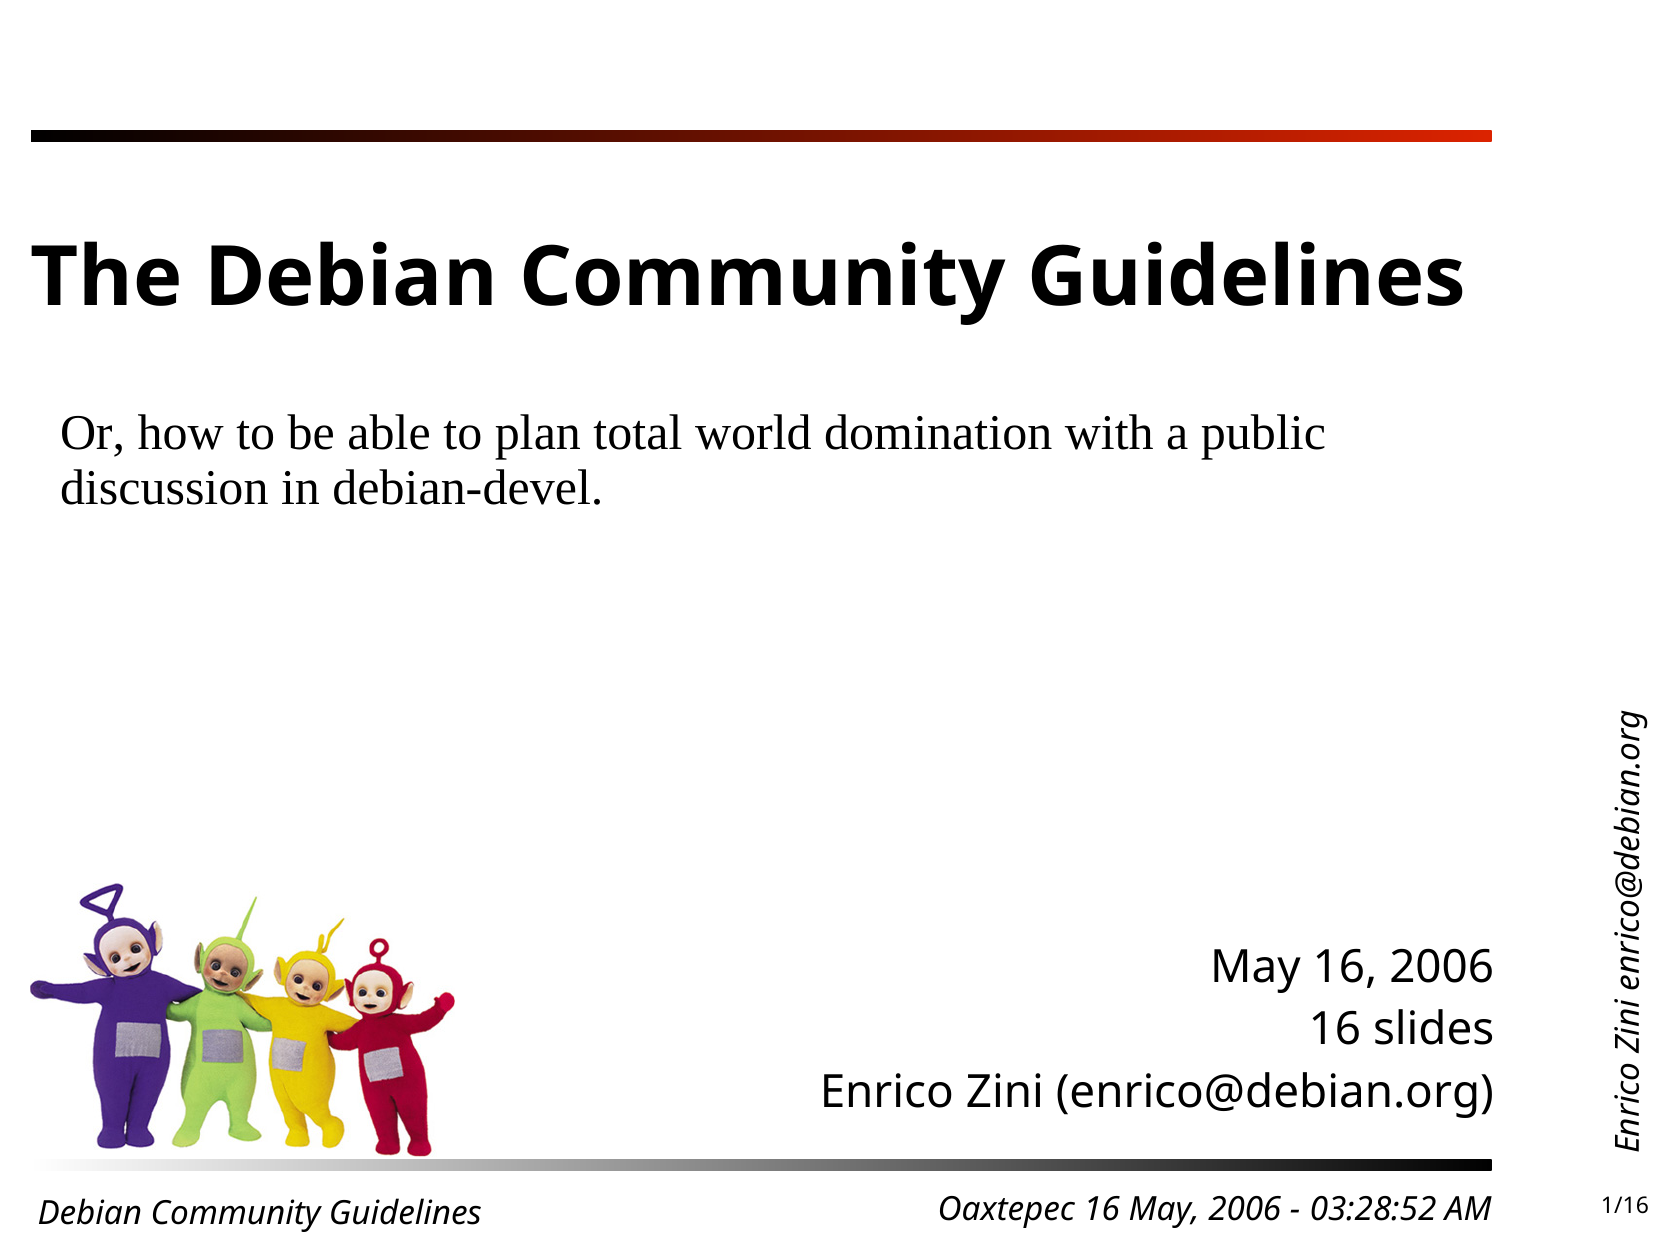

The Debian Community Guidelines
Or, how to be able to plan total world domination with a public discussion in debian-devel.
May 16, 2006
16 slides
Enrico Zini (enrico@debian.org)